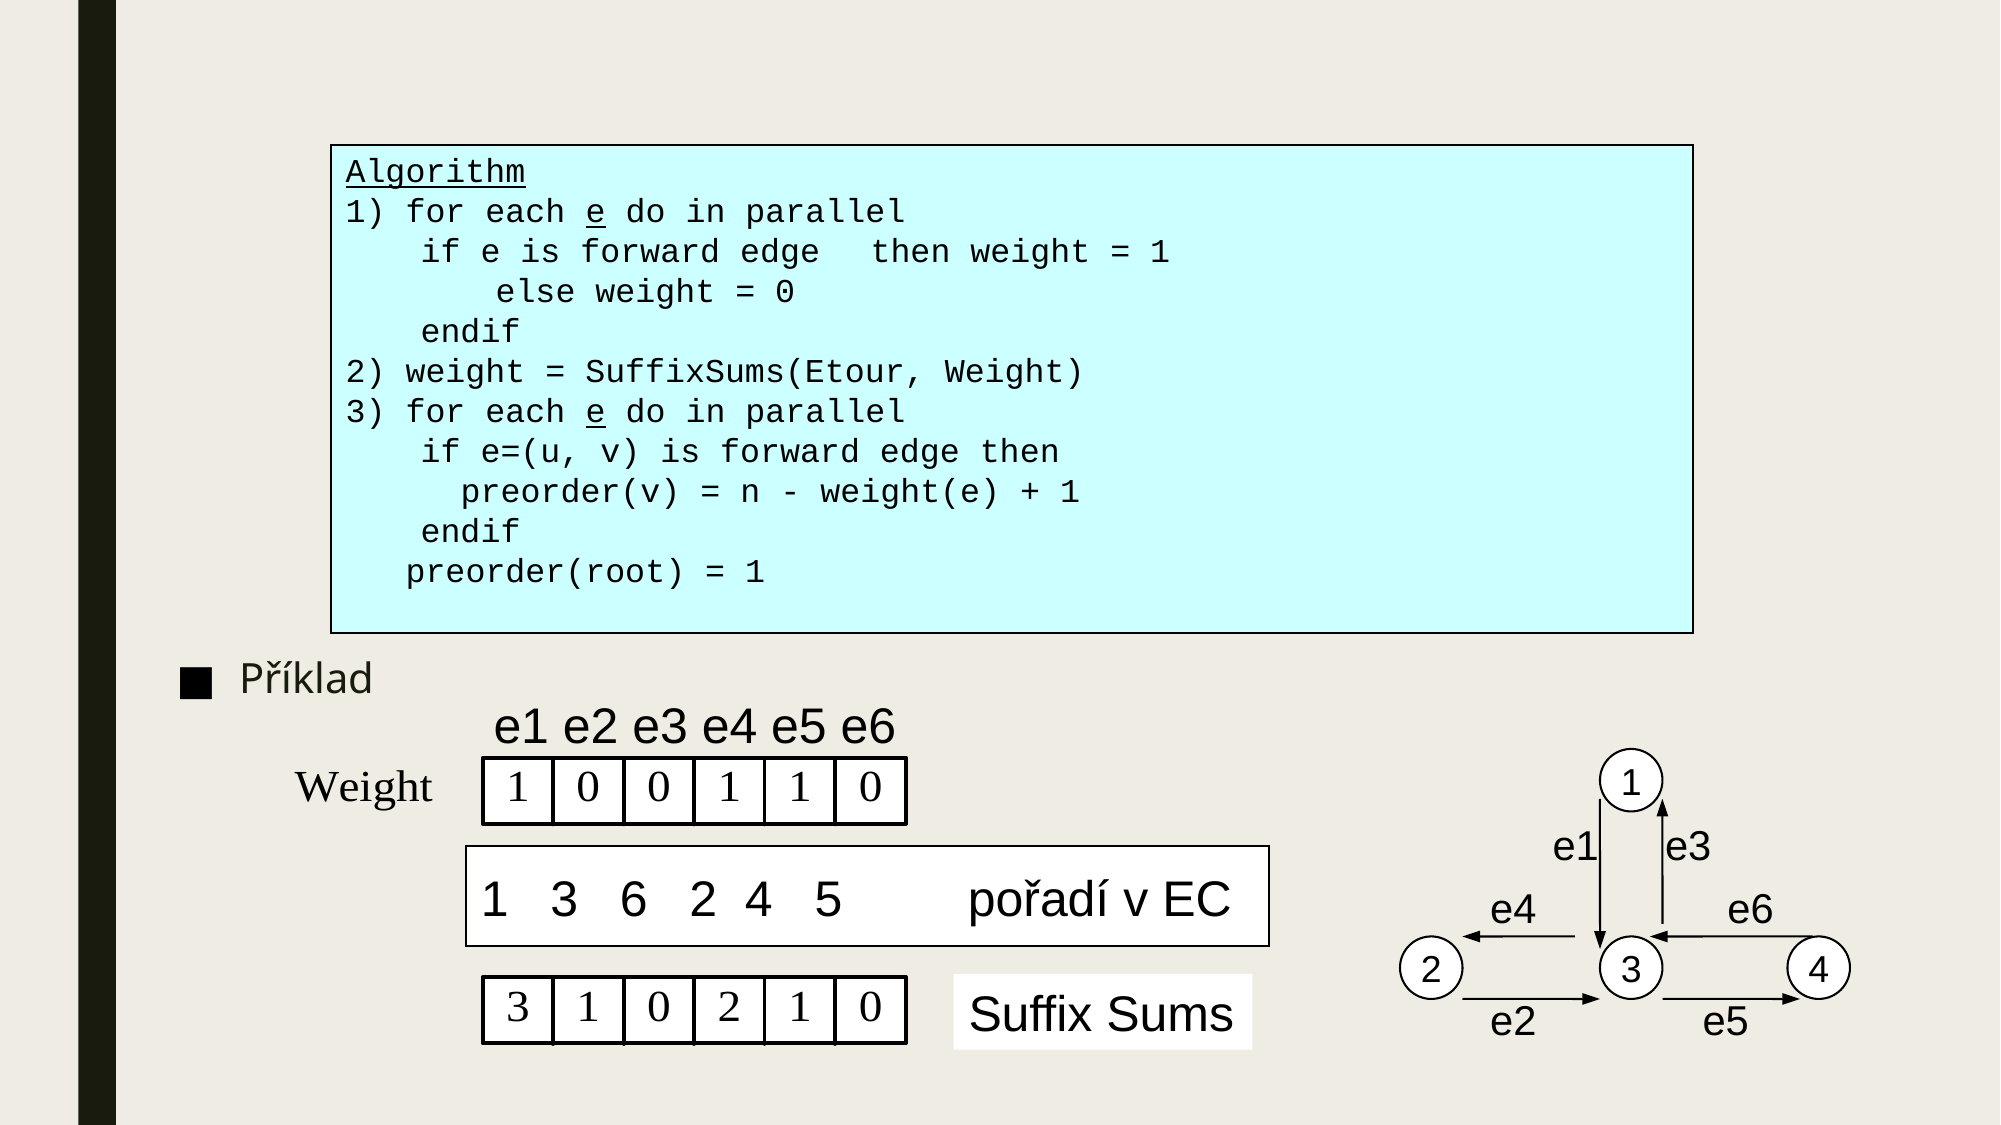

Algorithm
1) for each e do in parallel
	if e is forward edge 	then weight = 1
		else weight = 0
	endif
2) weight = SuffixSums(Etour, Weight)
3) for each e do in parallel
	if e=(u, v) is forward edge then
	 preorder(v) = n - weight(e) + 1
	endif
 preorder(root) = 1
# Příklad
e1 e2 e3 e4 e5 e6
1
e1
e3
e4
e6
2
3
4
e2
e5
1 3 6 2 4 5 pořadí v EC
Result
Suffix Sums